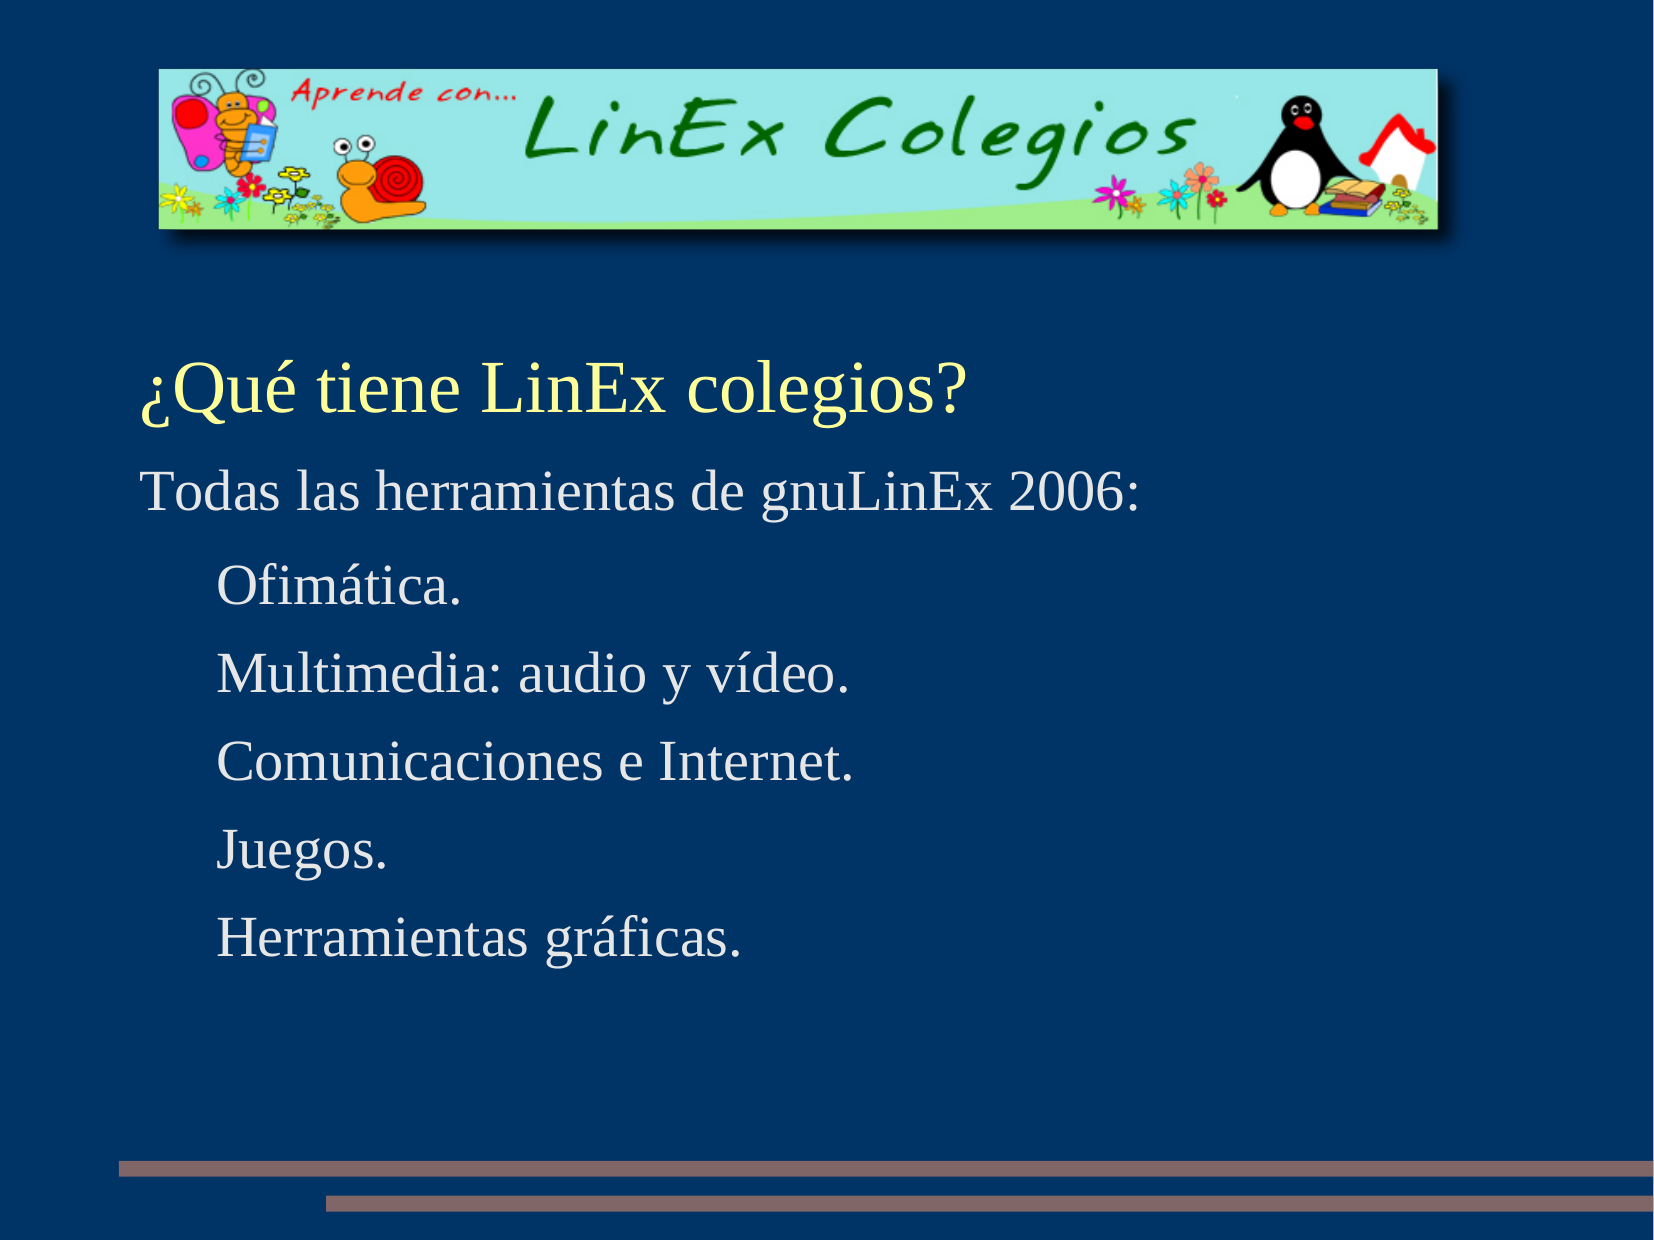

# ¿Qué tiene LinEx colegios?
Todas las herramientas de gnuLinEx 2006:
Ofimática.
Multimedia: audio y vídeo.
Comunicaciones e Internet.
Juegos.
Herramientas gráficas.